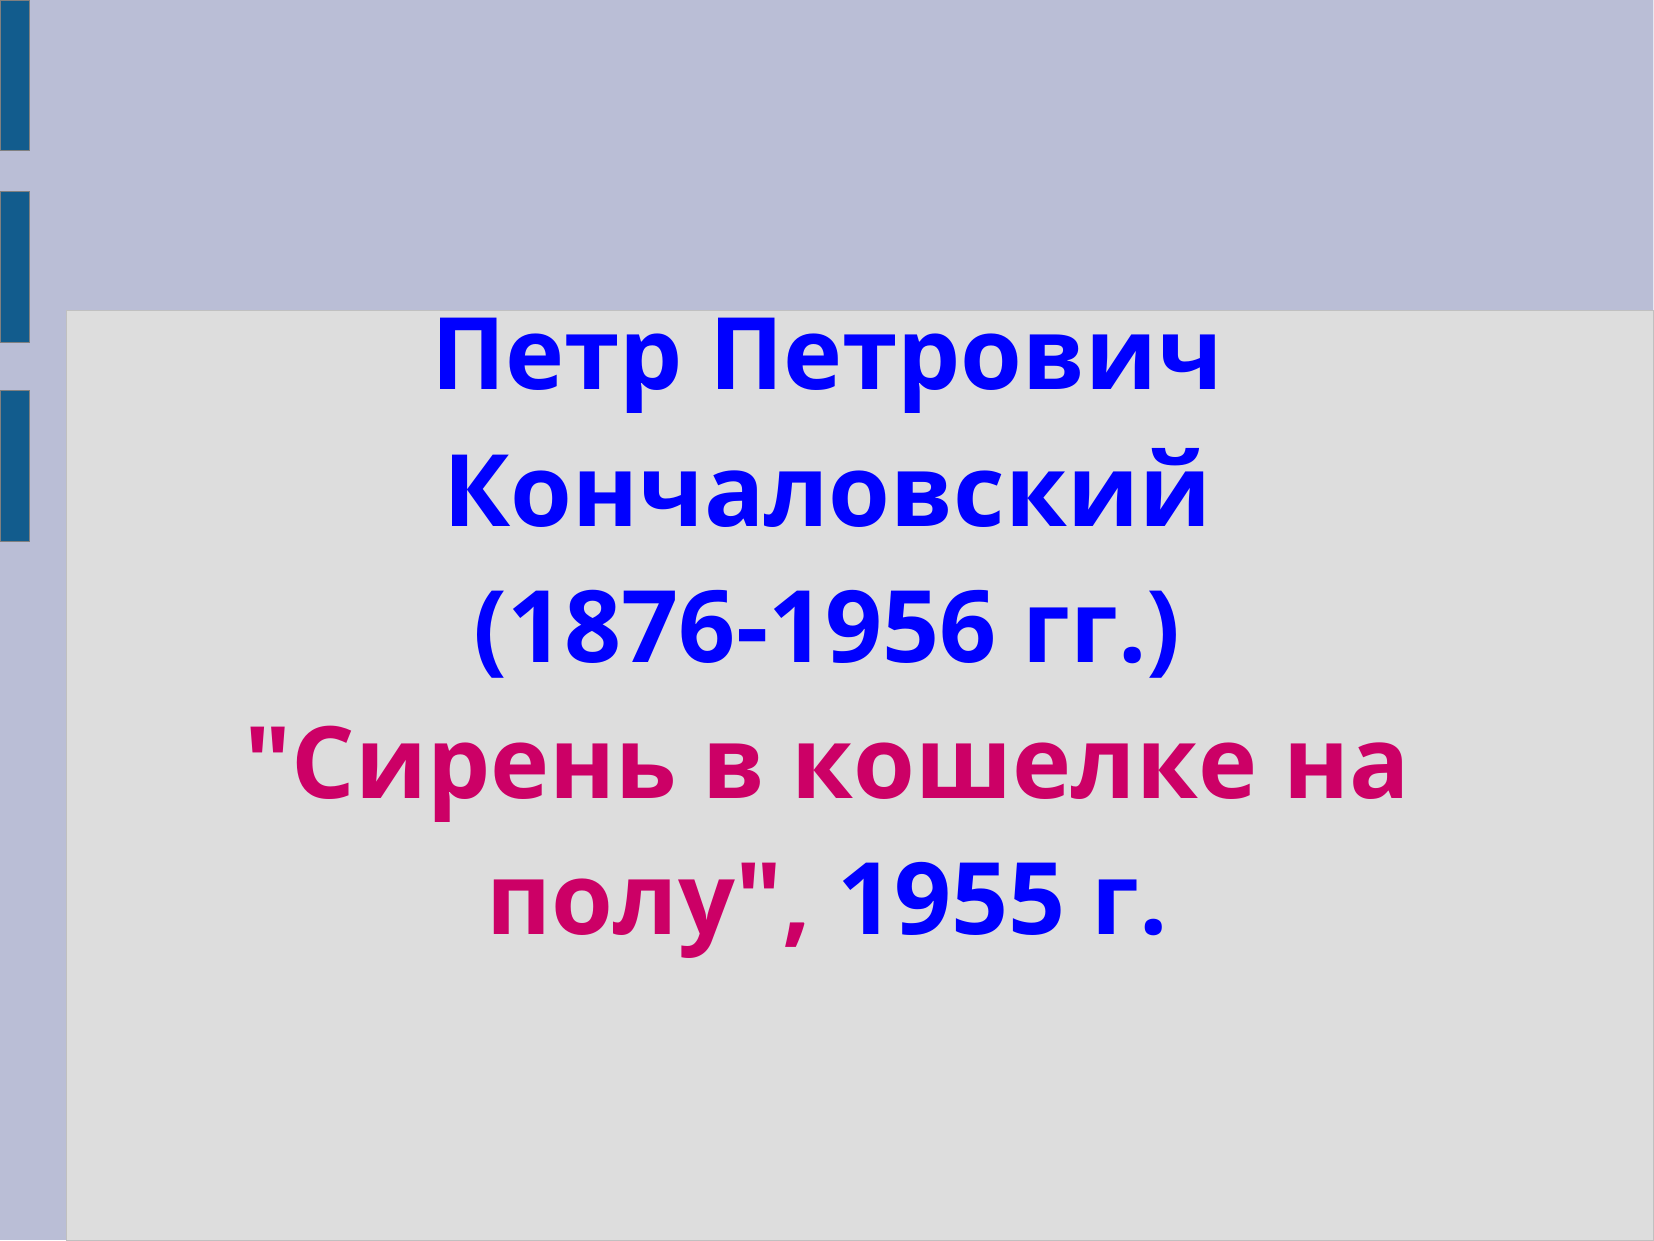

# Петр Петрович Кончаловский
(1876-1956 гг.)
"Сирень в кошелке на полу", 1955 г.